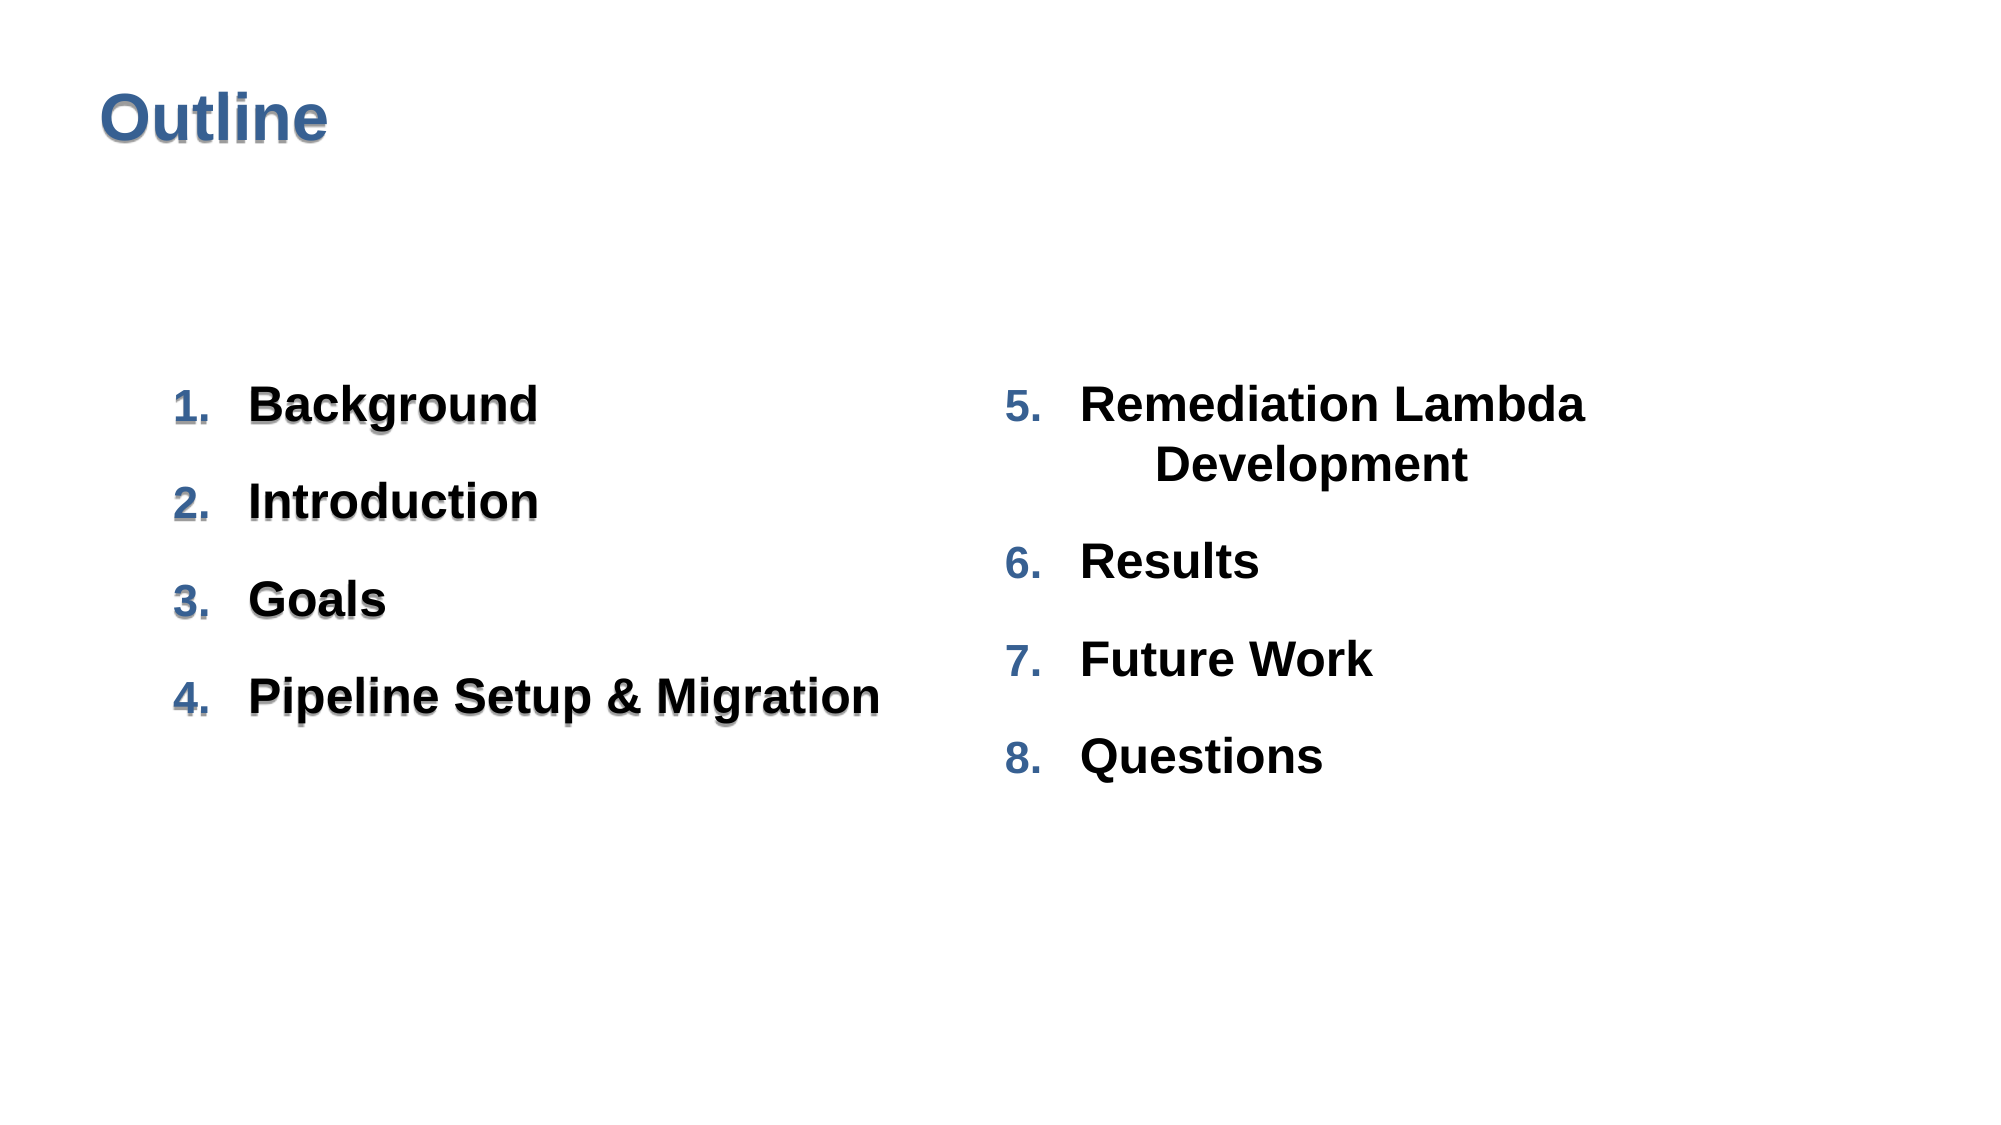

# Outline
Background
Introduction
Goals
Pipeline Setup & Migration
Remediation Lambda Development
Results
Future Work
Questions